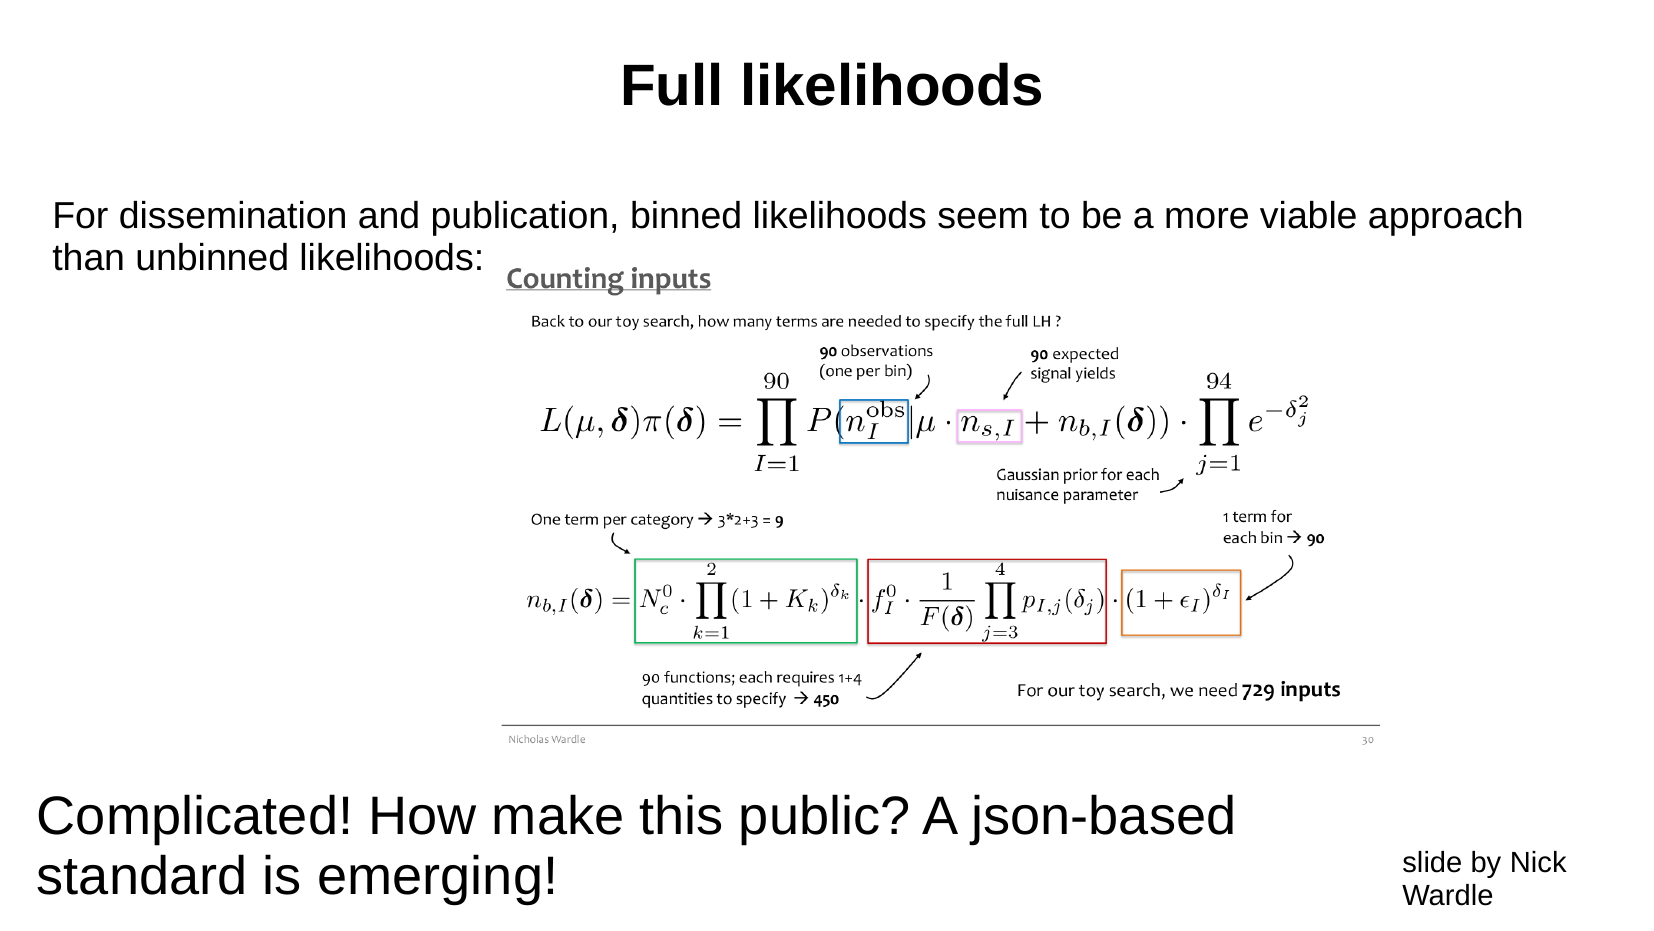

Full likelihoods
For dissemination and publication, binned likelihoods seem to be a more viable approach than unbinned likelihoods:
Complicated! How make this public? A json-based standard is emerging!
slide by Nick Wardle